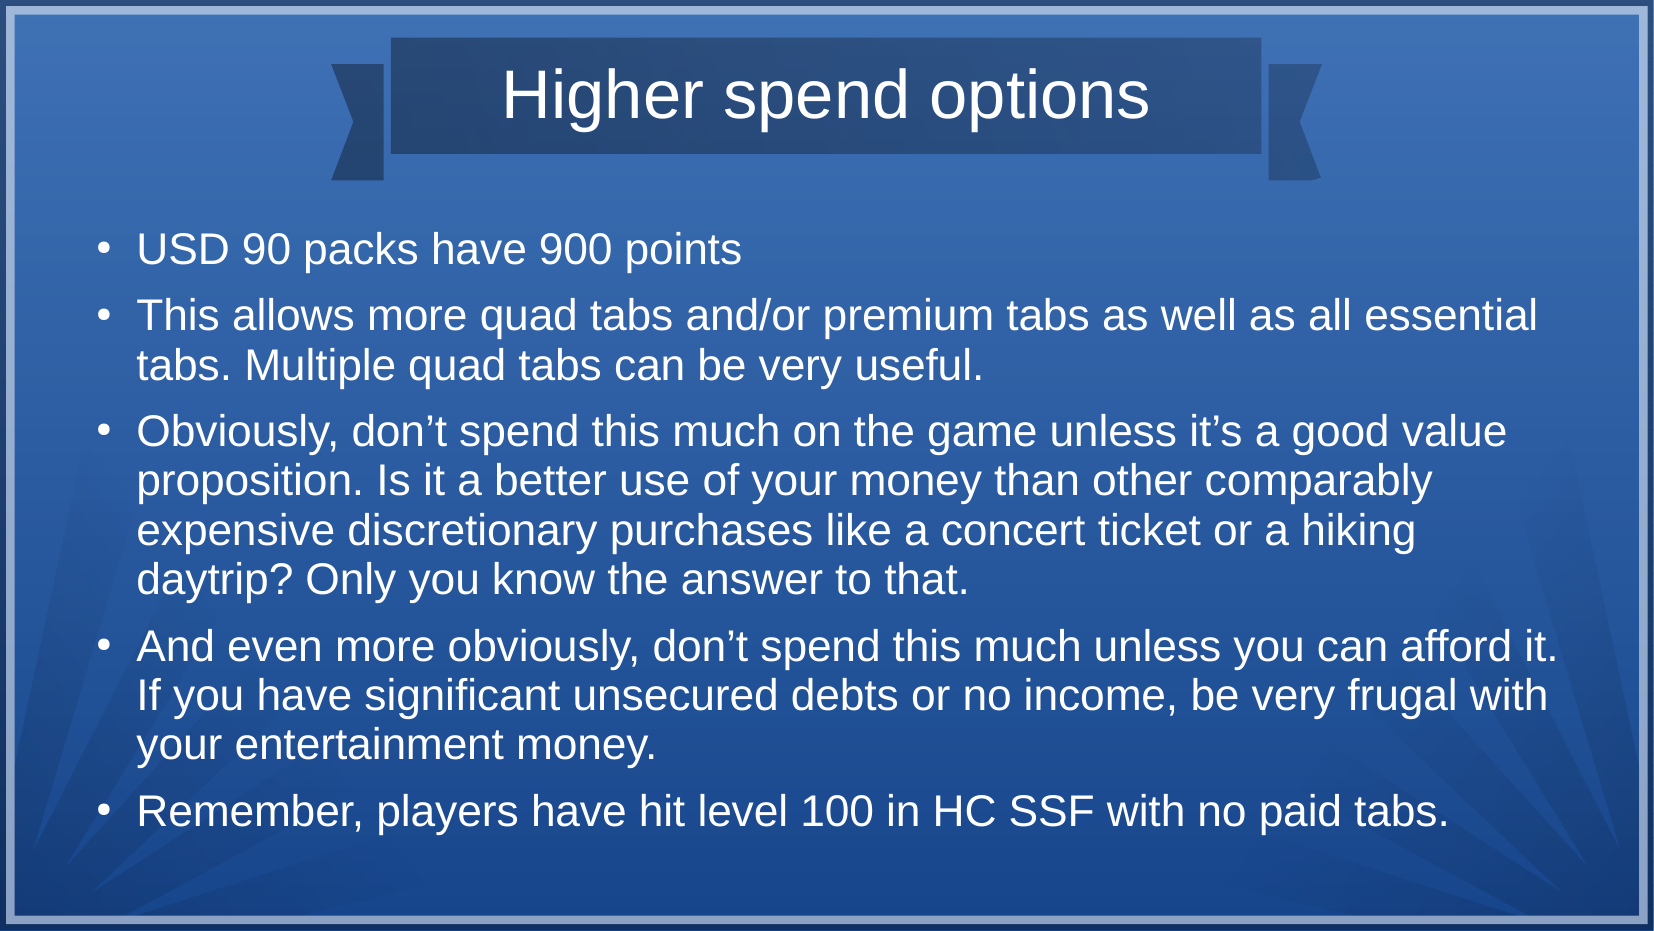

# Higher spend options
USD 90 packs have 900 points
This allows more quad tabs and/or premium tabs as well as all essential tabs. Multiple quad tabs can be very useful.
Obviously, don’t spend this much on the game unless it’s a good value proposition. Is it a better use of your money than other comparably expensive discretionary purchases like a concert ticket or a hiking daytrip? Only you know the answer to that.
And even more obviously, don’t spend this much unless you can afford it. If you have significant unsecured debts or no income, be very frugal with your entertainment money.
Remember, players have hit level 100 in HC SSF with no paid tabs.